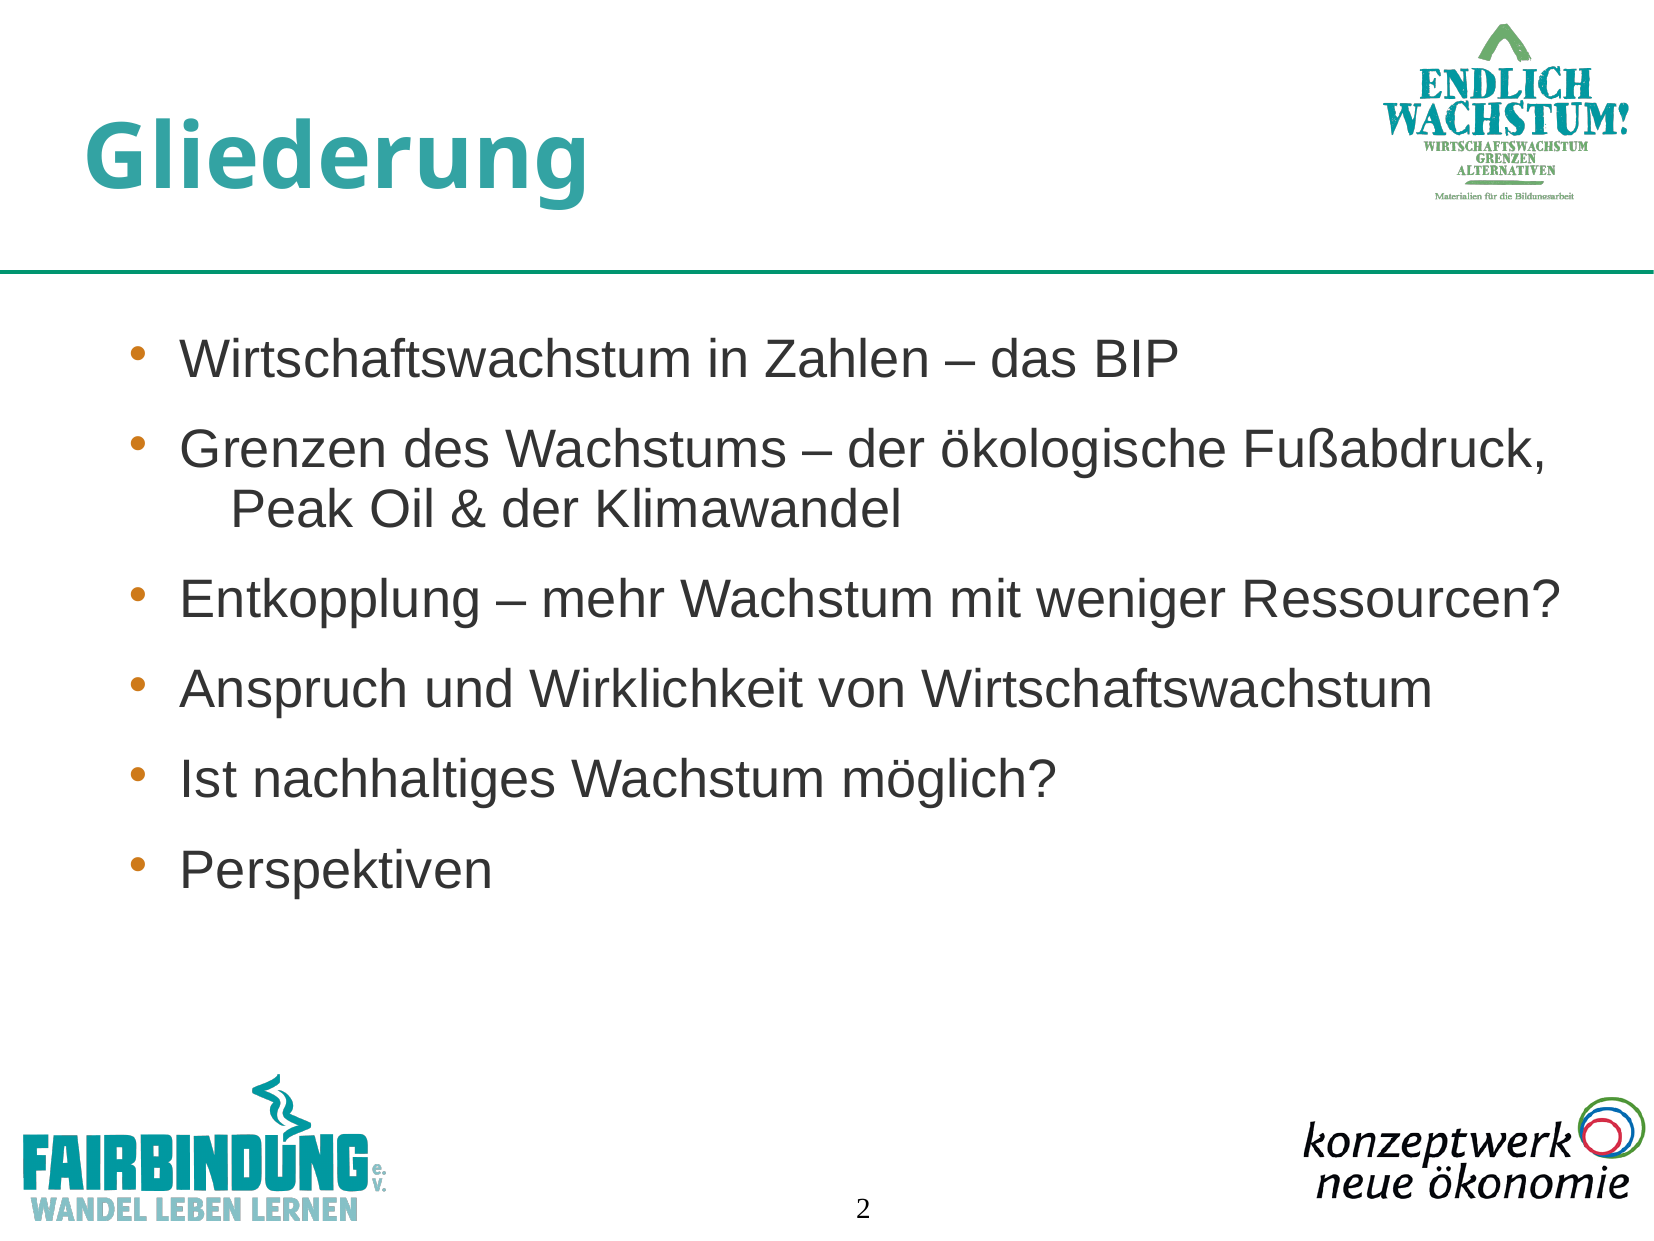

# Gliederung
Wirtschaftswachstum in Zahlen – das BIP
Grenzen des Wachstums – der ökologische Fußabdruck, Peak Oil & der Klimawandel
Entkopplung – mehr Wachstum mit weniger Ressourcen?
Anspruch und Wirklichkeit von Wirtschaftswachstum
Ist nachhaltiges Wachstum möglich?
Perspektiven
2